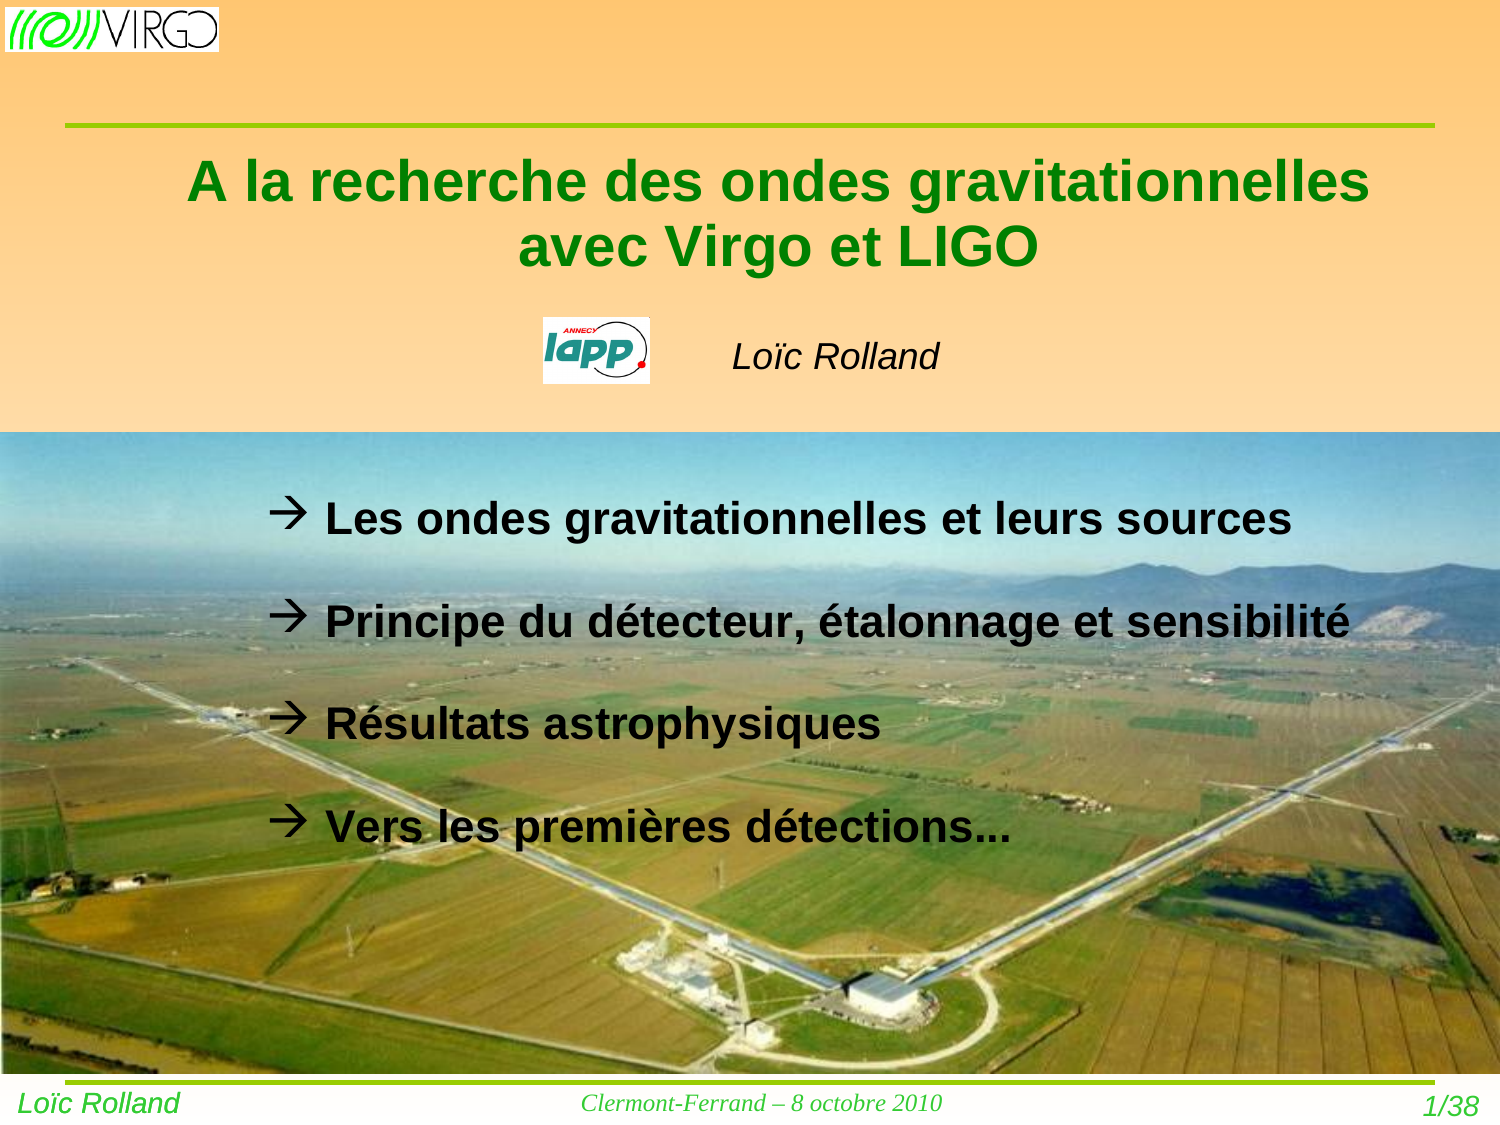

# A la recherche des ondes gravitationnelles avec Virgo et LIGO
Loïc Rolland
 Les ondes gravitationnelles et leurs sources
 Principe du détecteur, étalonnage et sensibilité
 Résultats astrophysiques
 Vers les premières détections...
1